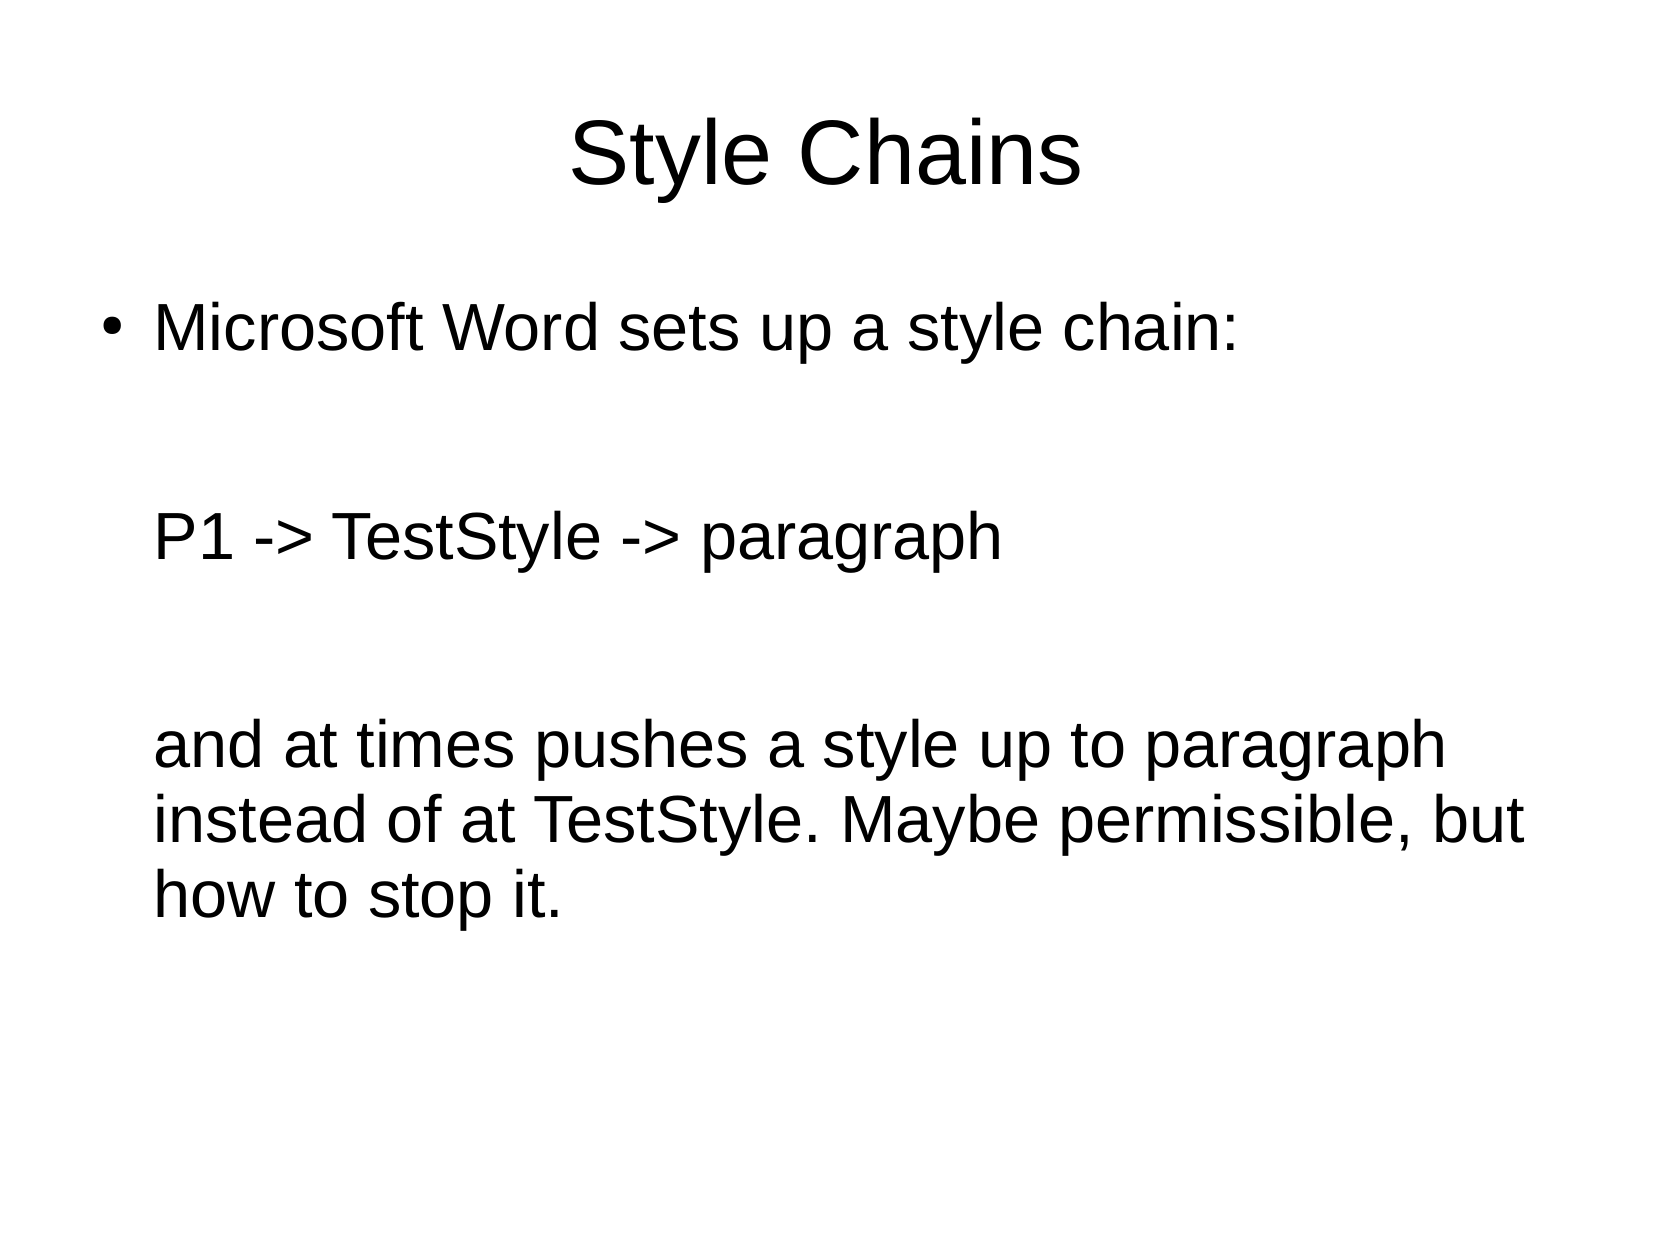

# Style Chains
Microsoft Word sets up a style chain:
P1 -> TestStyle -> paragraph
and at times pushes a style up to paragraph instead of at TestStyle. Maybe permissible, but how to stop it.